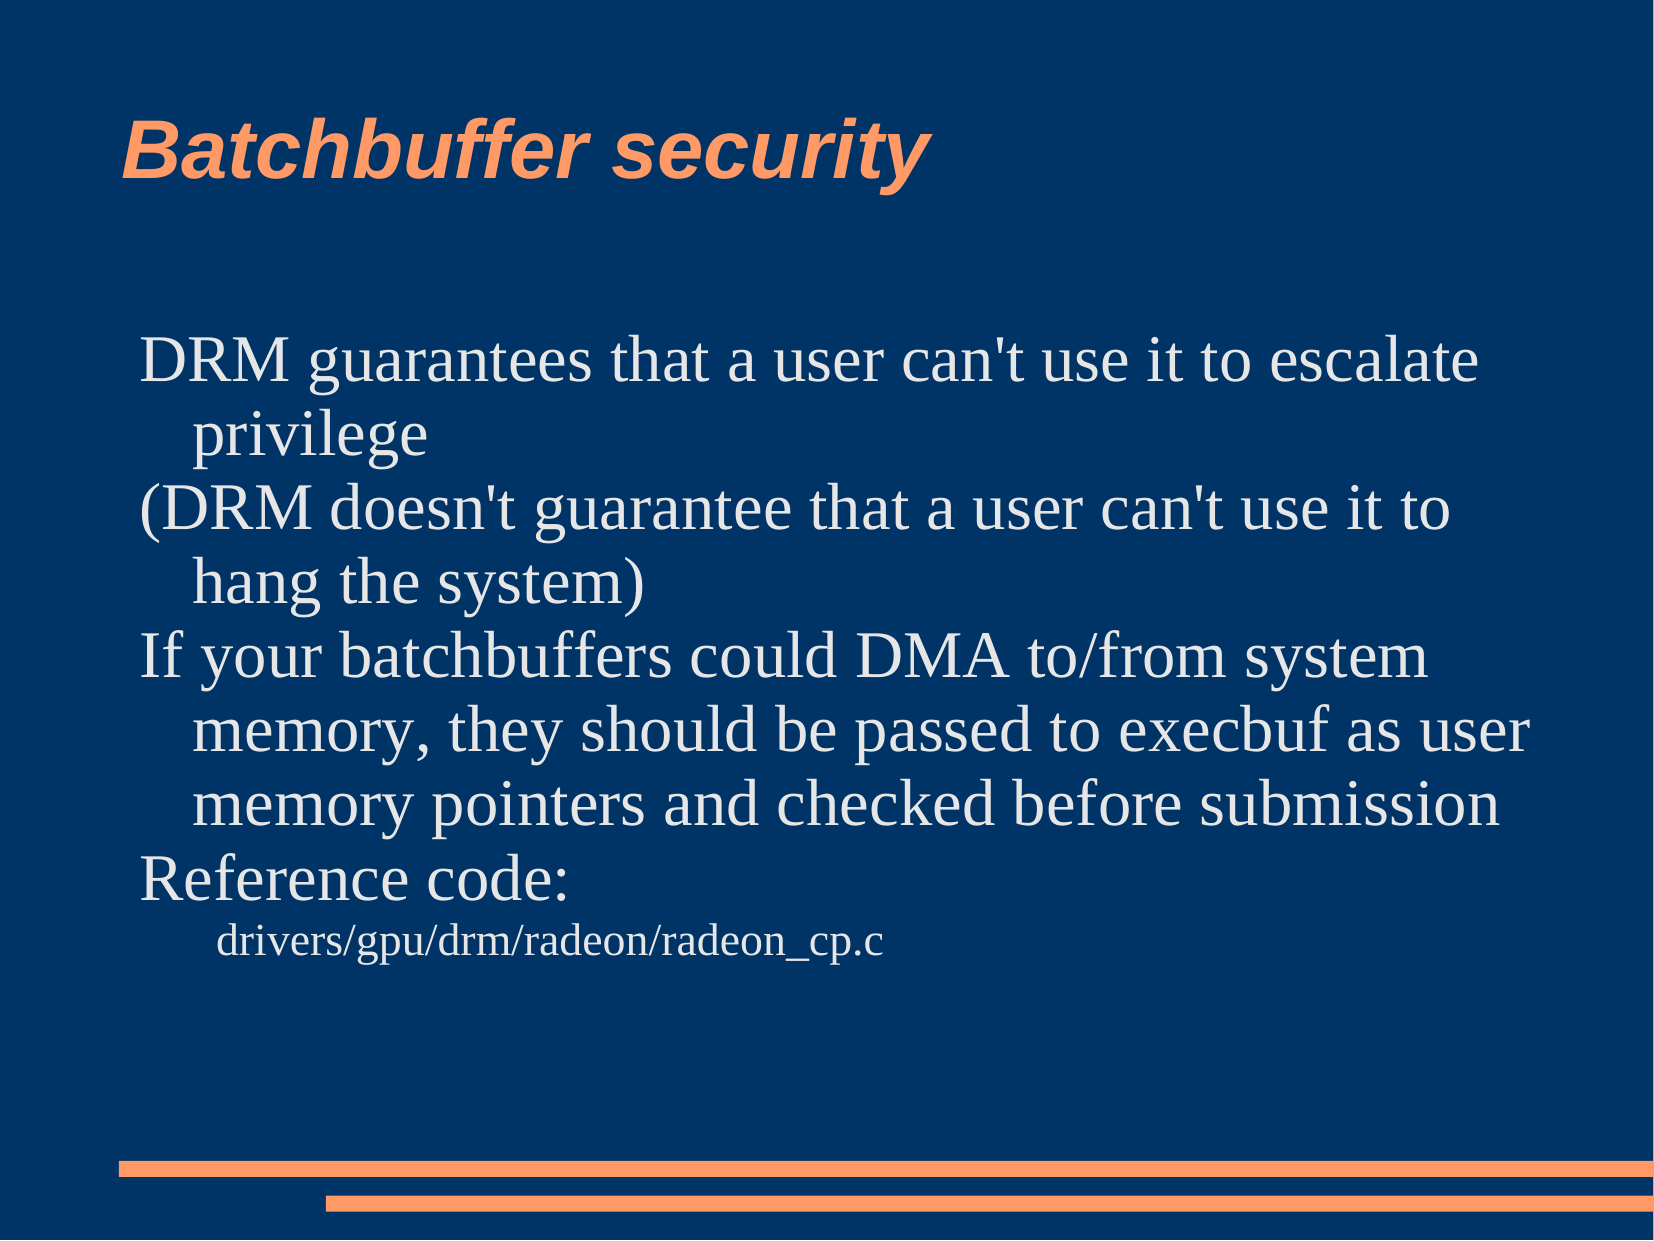

# Batchbuffer security
DRM guarantees that a user can't use it to escalate privilege
(DRM doesn't guarantee that a user can't use it to hang the system)
If your batchbuffers could DMA to/from system memory, they should be passed to execbuf as user memory pointers and checked before submission
Reference code:
drivers/gpu/drm/radeon/radeon_cp.c